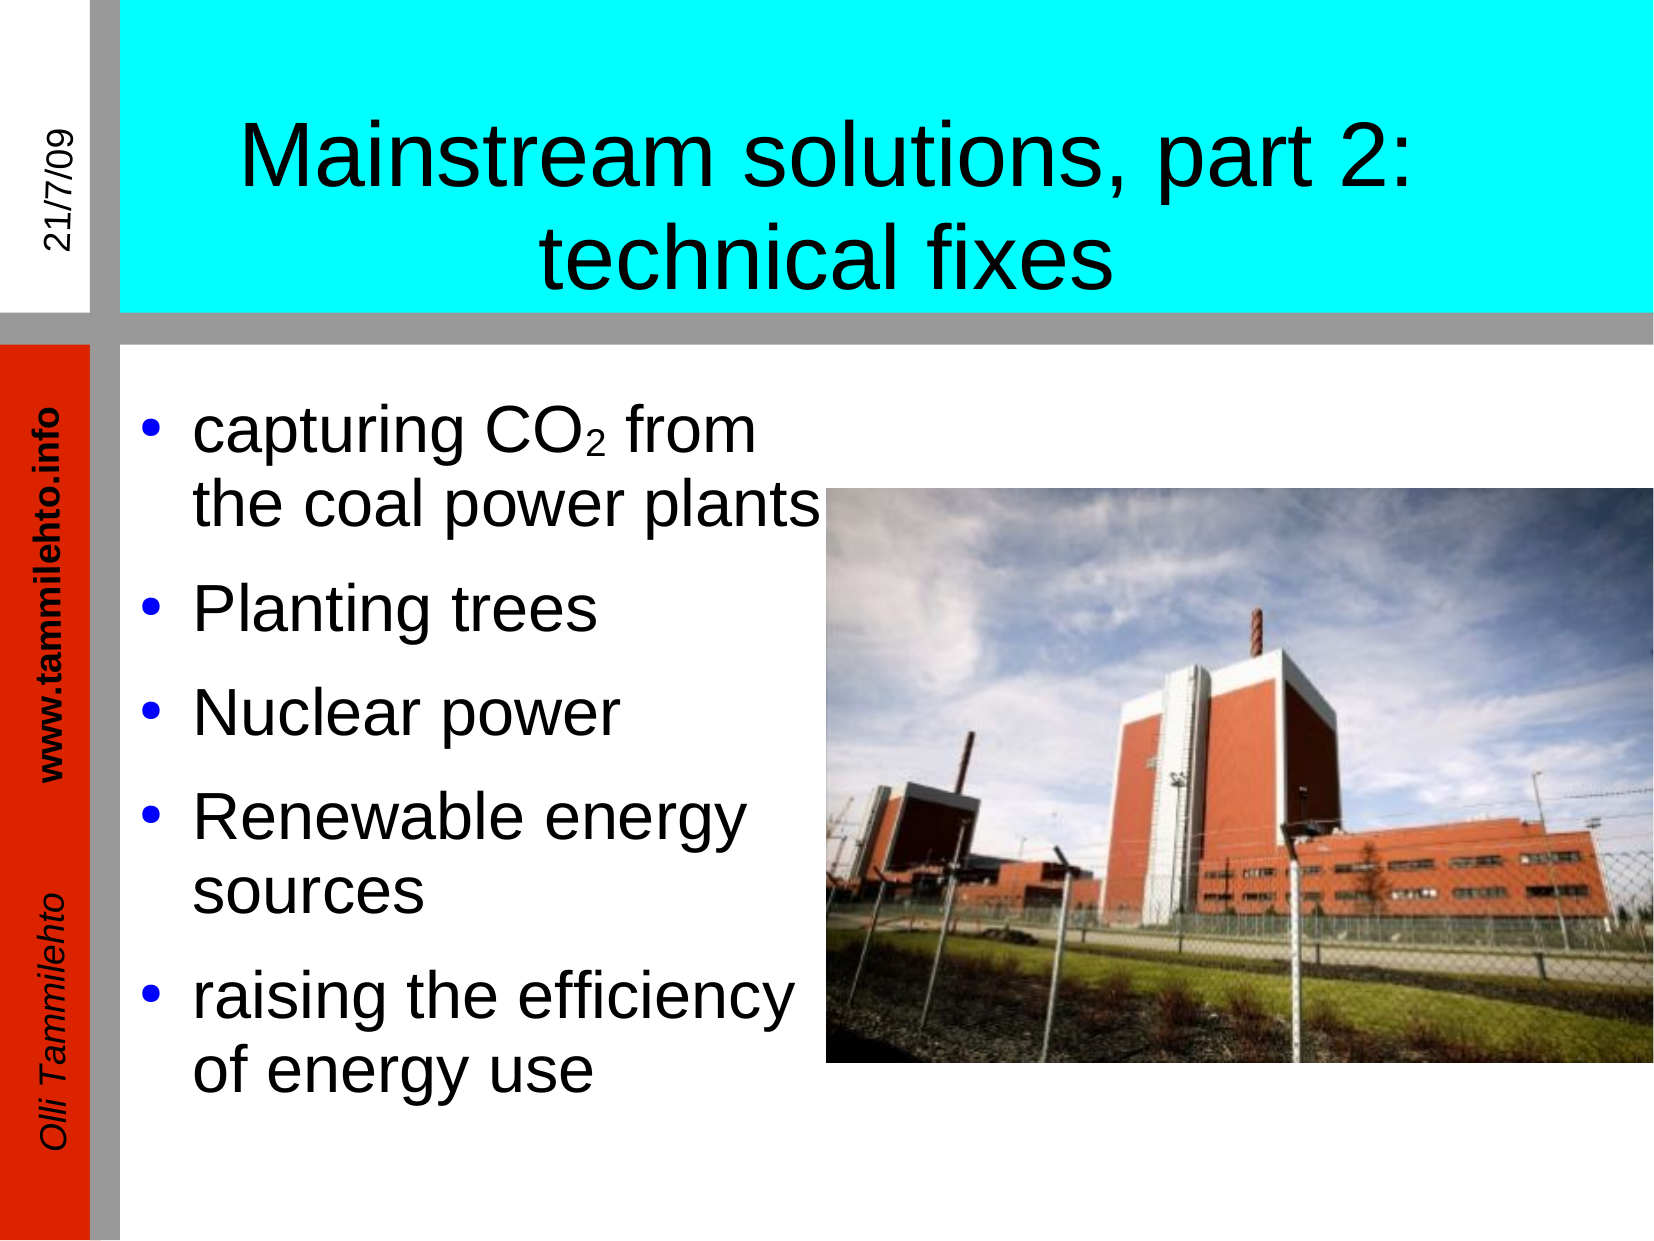

# Mainstream solutions, part 2: technical fixes
capturing CO2 from the coal power plants
Planting trees
Nuclear power
Renewable energy sources
raising the efficiency of energy use